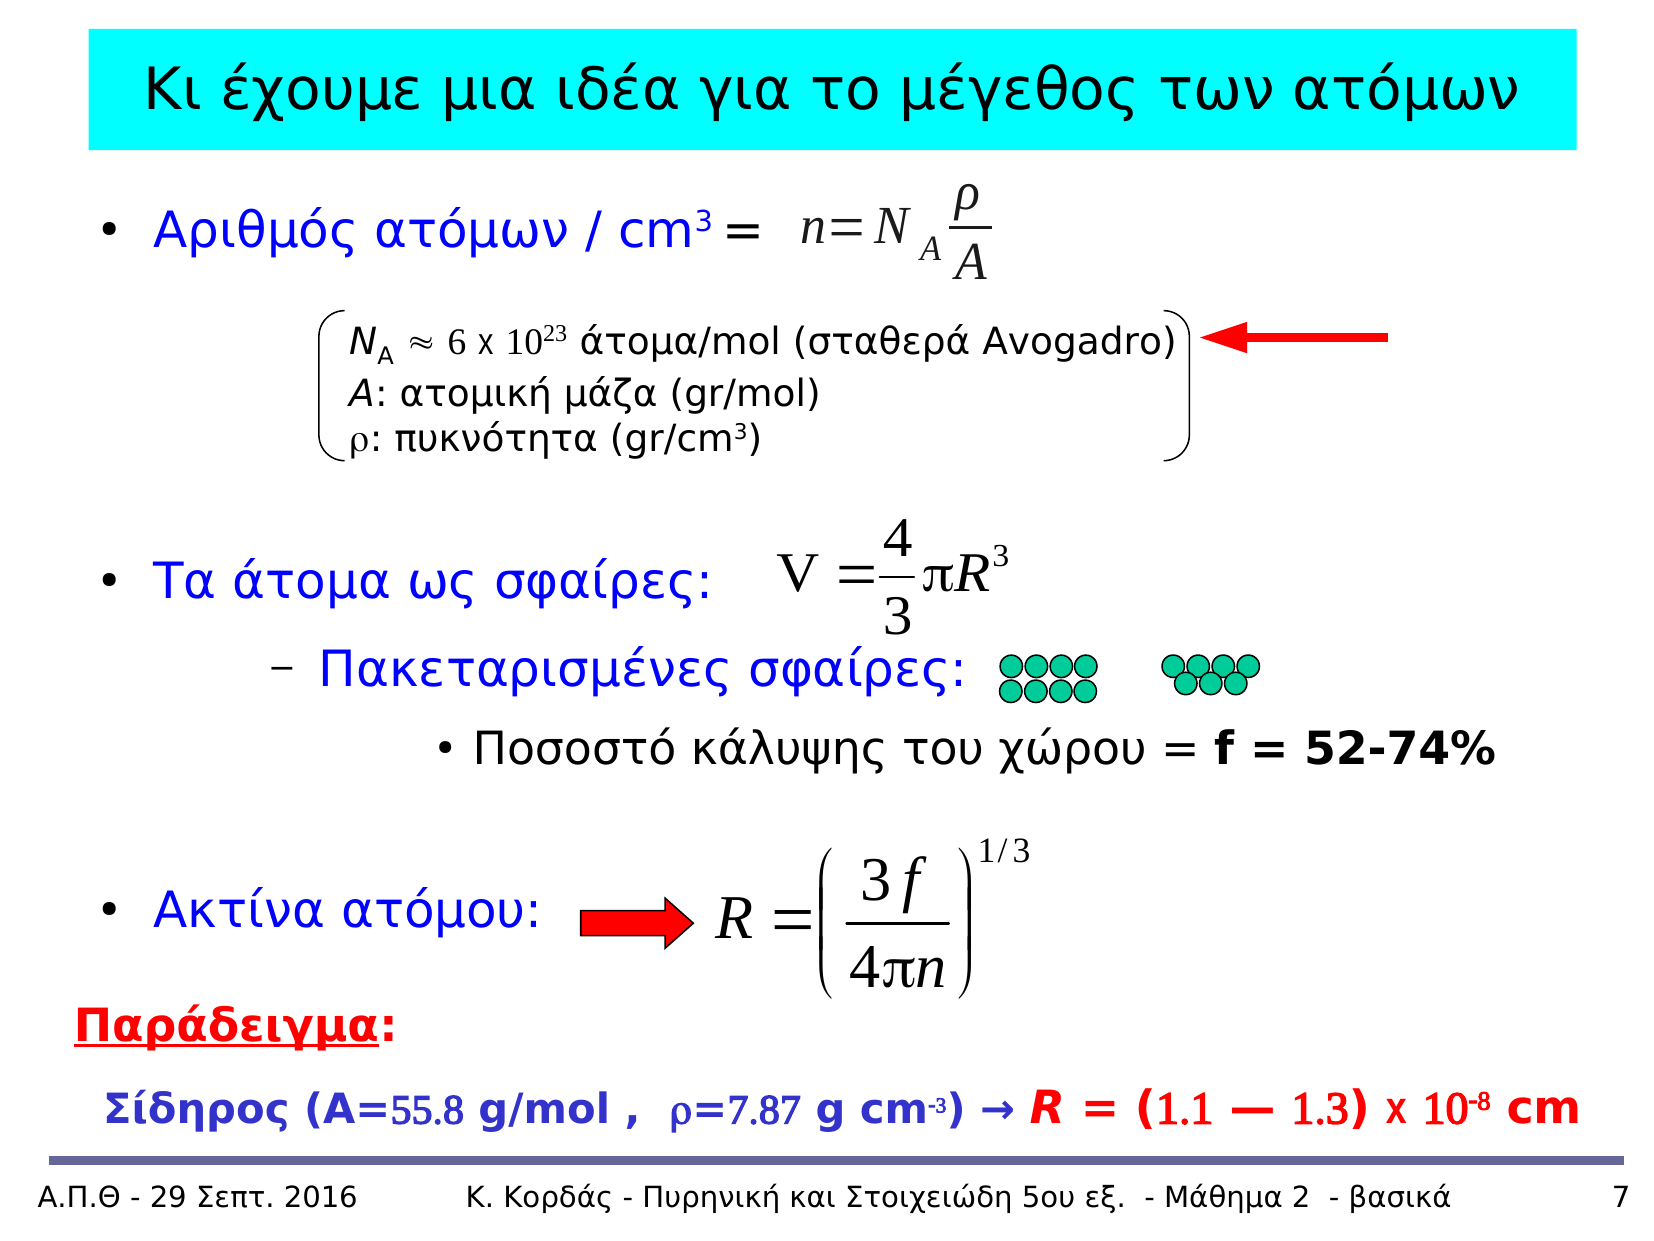

# Κι έχουμε μια ιδέα για το μέγεθος των ατόμων
Αριθμός ατόμων / cm3 =
Τα άτομα ως σφαίρες:
Πακεταρισμένες σφαίρες:
Ποσοστό κάλυψης του χώρου = f = 52-74%
Ακτίνα ατόμου:
NA   x  άτομα/mol (σταθερά Avogadro)
A: ατομική μάζα (gr/mol)
: πυκνότητα (gr/cm3)
Παράδειγμα:
 Σίδηρος (A= g/mol , = g cm) → R = ( — ) x  cm
Α.Π.Θ - 29 Σεπτ. 2016
Κ. Κορδάς - Πυρηνική και Στοιχειώδη 5ου εξ. - Μάθημα 2 - βασικά
7